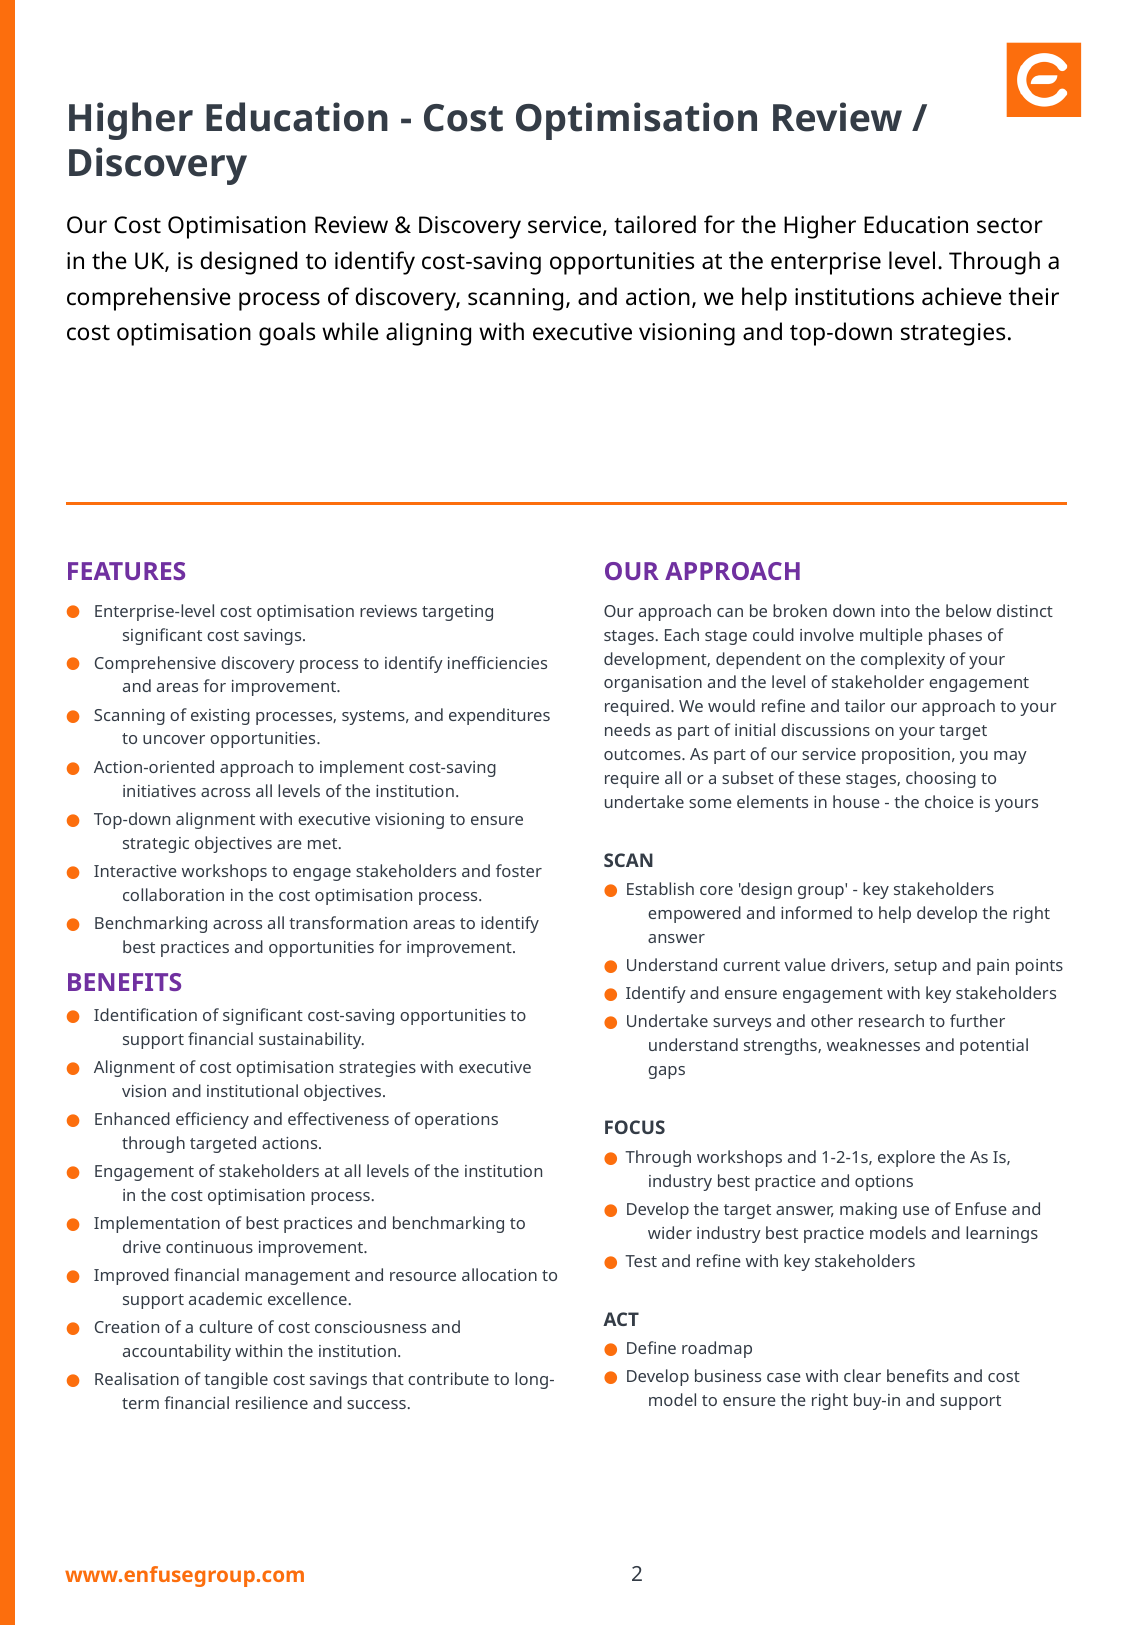

Higher Education - Cost Optimisation Review / Discovery
Our Cost Optimisation Review & Discovery service, tailored for the Higher Education sector in the UK, is designed to identify cost-saving opportunities at the enterprise level. Through a comprehensive process of discovery, scanning, and action, we help institutions achieve their cost optimisation goals while aligning with executive visioning and top-down strategies.
FEATURES
OUR APPROACH
Enterprise-level cost optimisation reviews targeting significant cost savings.
Comprehensive discovery process to identify inefficiencies and areas for improvement.
Scanning of existing processes, systems, and expenditures to uncover opportunities.
Action-oriented approach to implement cost-saving initiatives across all levels of the institution.
Top-down alignment with executive visioning to ensure strategic objectives are met.
Interactive workshops to engage stakeholders and foster collaboration in the cost optimisation process.
Benchmarking across all transformation areas to identify best practices and opportunities for improvement.
BENEFITS
Identification of significant cost-saving opportunities to support financial sustainability.
Alignment of cost optimisation strategies with executive vision and institutional objectives.
Enhanced efficiency and effectiveness of operations through targeted actions.
Engagement of stakeholders at all levels of the institution in the cost optimisation process.
Implementation of best practices and benchmarking to drive continuous improvement.
Improved financial management and resource allocation to support academic excellence.
Creation of a culture of cost consciousness and accountability within the institution.
Realisation of tangible cost savings that contribute to long-term financial resilience and success.
Our approach can be broken down into the below distinct stages. Each stage could involve multiple phases of development, dependent on the complexity of your organisation and the level of stakeholder engagement required. We would refine and tailor our approach to your needs as part of initial discussions on your target outcomes. As part of our service proposition, you may require all or a subset of these stages, choosing to undertake some elements in house - the choice is yours
SCAN
Establish core 'design group' - key stakeholders empowered and informed to help develop the right answer
Understand current value drivers, setup and pain points
Identify and ensure engagement with key stakeholders
Undertake surveys and other research to further understand strengths, weaknesses and potential gaps
FOCUS
Through workshops and 1-2-1s, explore the As Is, industry best practice and options
Develop the target answer, making use of Enfuse and wider industry best practice models and learnings
Test and refine with key stakeholders
ACT
Define roadmap
Develop business case with clear benefits and cost model to ensure the right buy-in and support